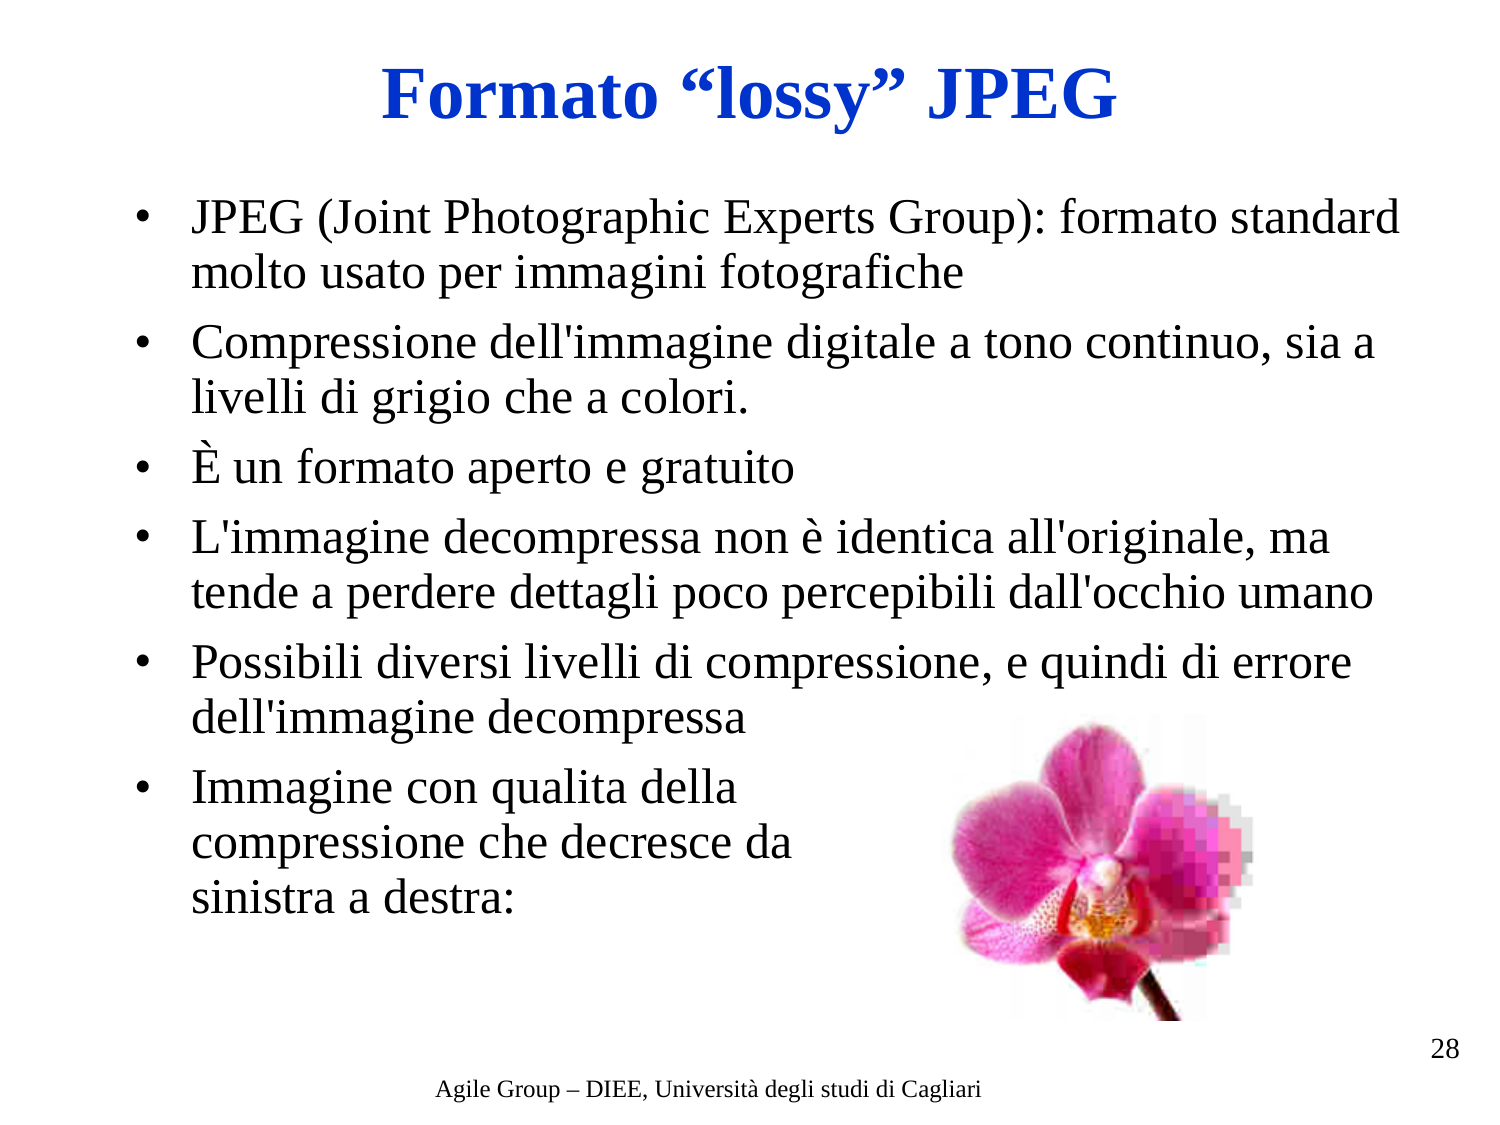

# Formato “lossy” JPEG
JPEG (Joint Photographic Experts Group): formato standard molto usato per immagini fotografiche
Compressione dell'immagine digitale a tono continuo, sia a livelli di grigio che a colori.
È un formato aperto e gratuito
L'immagine decompressa non è identica all'originale, ma tende a perdere dettagli poco percepibili dall'occhio umano
Possibili diversi livelli di compressione, e quindi di errore dell'immagine decompressa
Immagine con qualita della
compressione che decresce da
sinistra a destra:
28